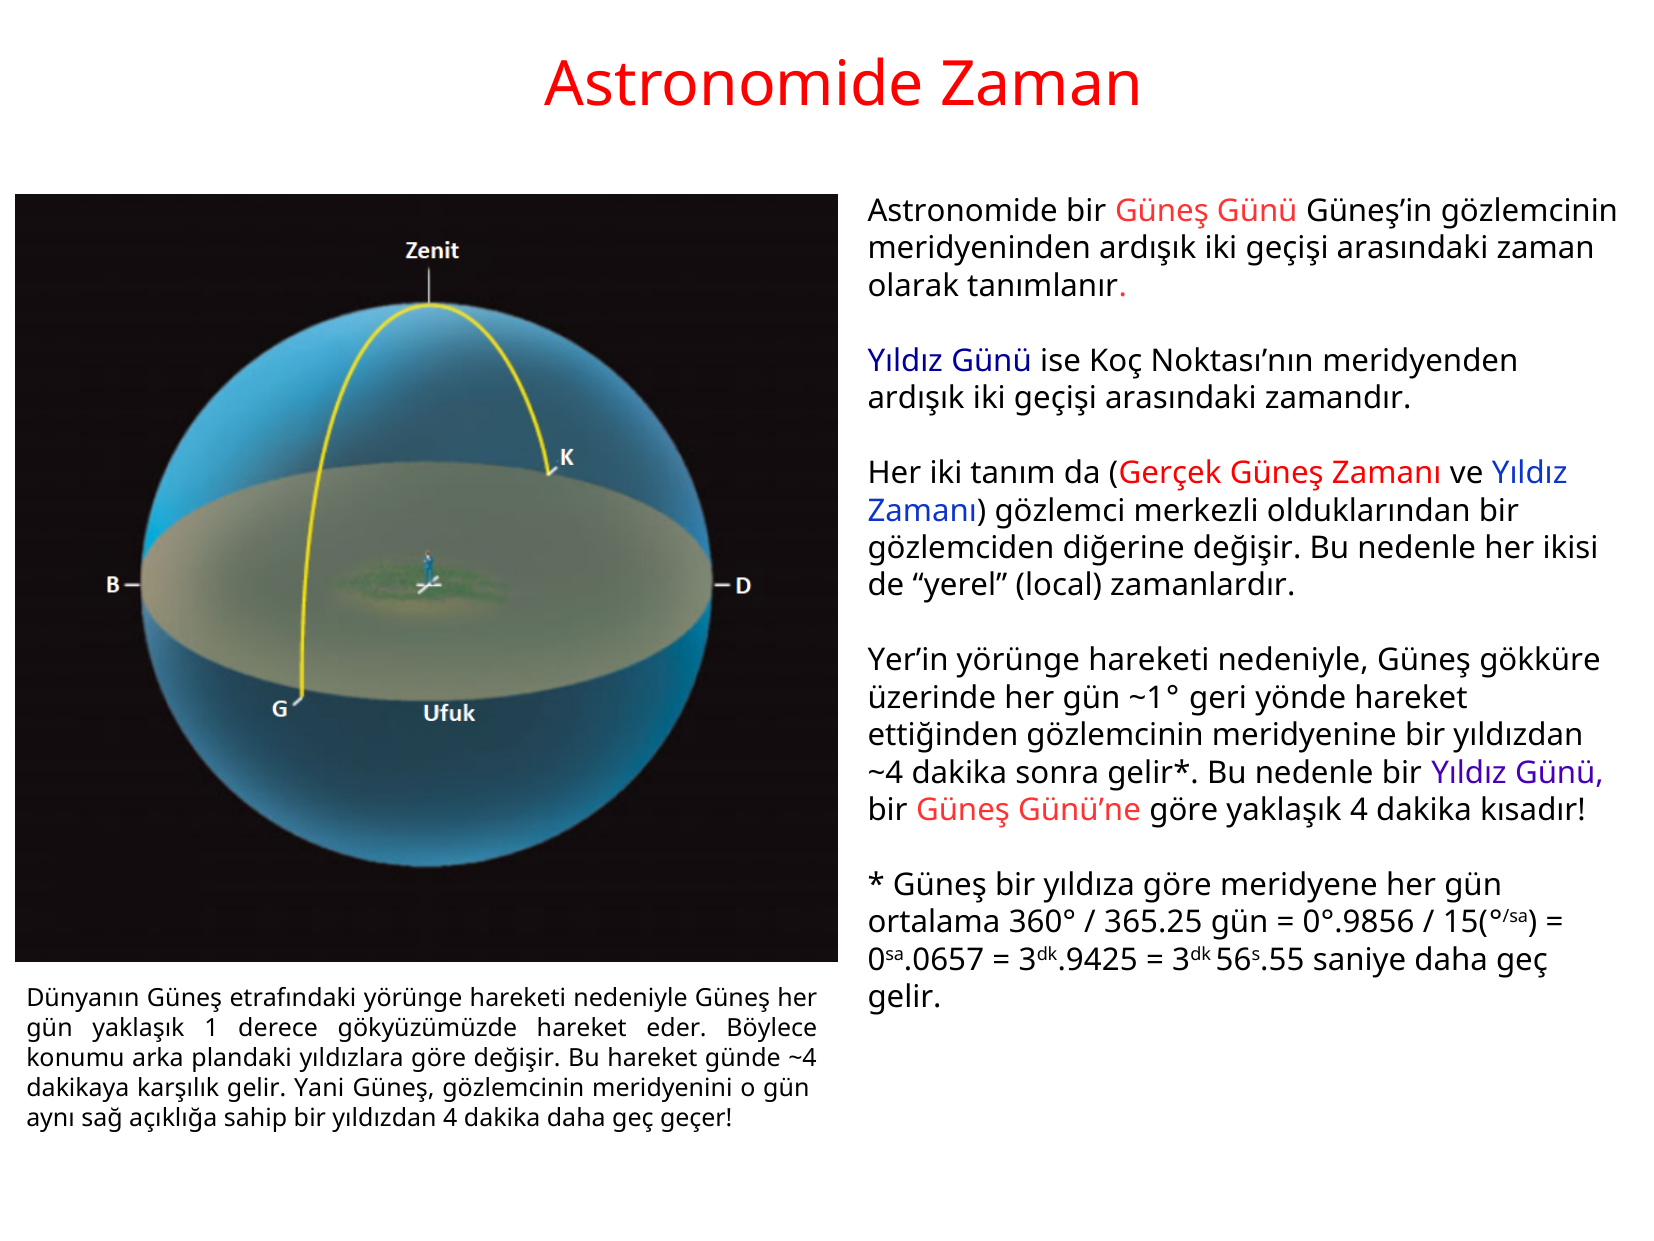

# Astronomide Zaman
Astronomide bir Güneş Günü Güneş’in gözlemcinin meridyeninden ardışık iki geçişi arasındaki zaman olarak tanımlanır.
Yıldız Günü ise Koç Noktası’nın meridyenden ardışık iki geçişi arasındaki zamandır.
Her iki tanım da (Gerçek Güneş Zamanı ve Yıldız Zamanı) gözlemci merkezli olduklarından bir gözlemciden diğerine değişir. Bu nedenle her ikisi de “yerel” (local) zamanlardır.
Yer’in yörünge hareketi nedeniyle, Güneş gökküre üzerinde her gün ~1° geri yönde hareket ettiğinden gözlemcinin meridyenine bir yıldızdan ~4 dakika sonra gelir*. Bu nedenle bir Yıldız Günü, bir Güneş Günü’ne göre yaklaşık 4 dakika kısadır!
* Güneş bir yıldıza göre meridyene her gün ortalama 360° / 365.25 gün = 0°.9856 / 15(°/sa) = 0sa.0657 = 3dk.9425 = 3dk 56s.55 saniye daha geç gelir.
Dünyanın Güneş etrafındaki yörünge hareketi nedeniyle Güneş her gün yaklaşık 1 derece gökyüzümüzde hareket eder. Böylece konumu arka plandaki yıldızlara göre değişir. Bu hareket günde ~4 dakikaya karşılık gelir. Yani Güneş, gözlemcinin meridyenini o gün aynı sağ açıklığa sahip bir yıldızdan 4 dakika daha geç geçer!